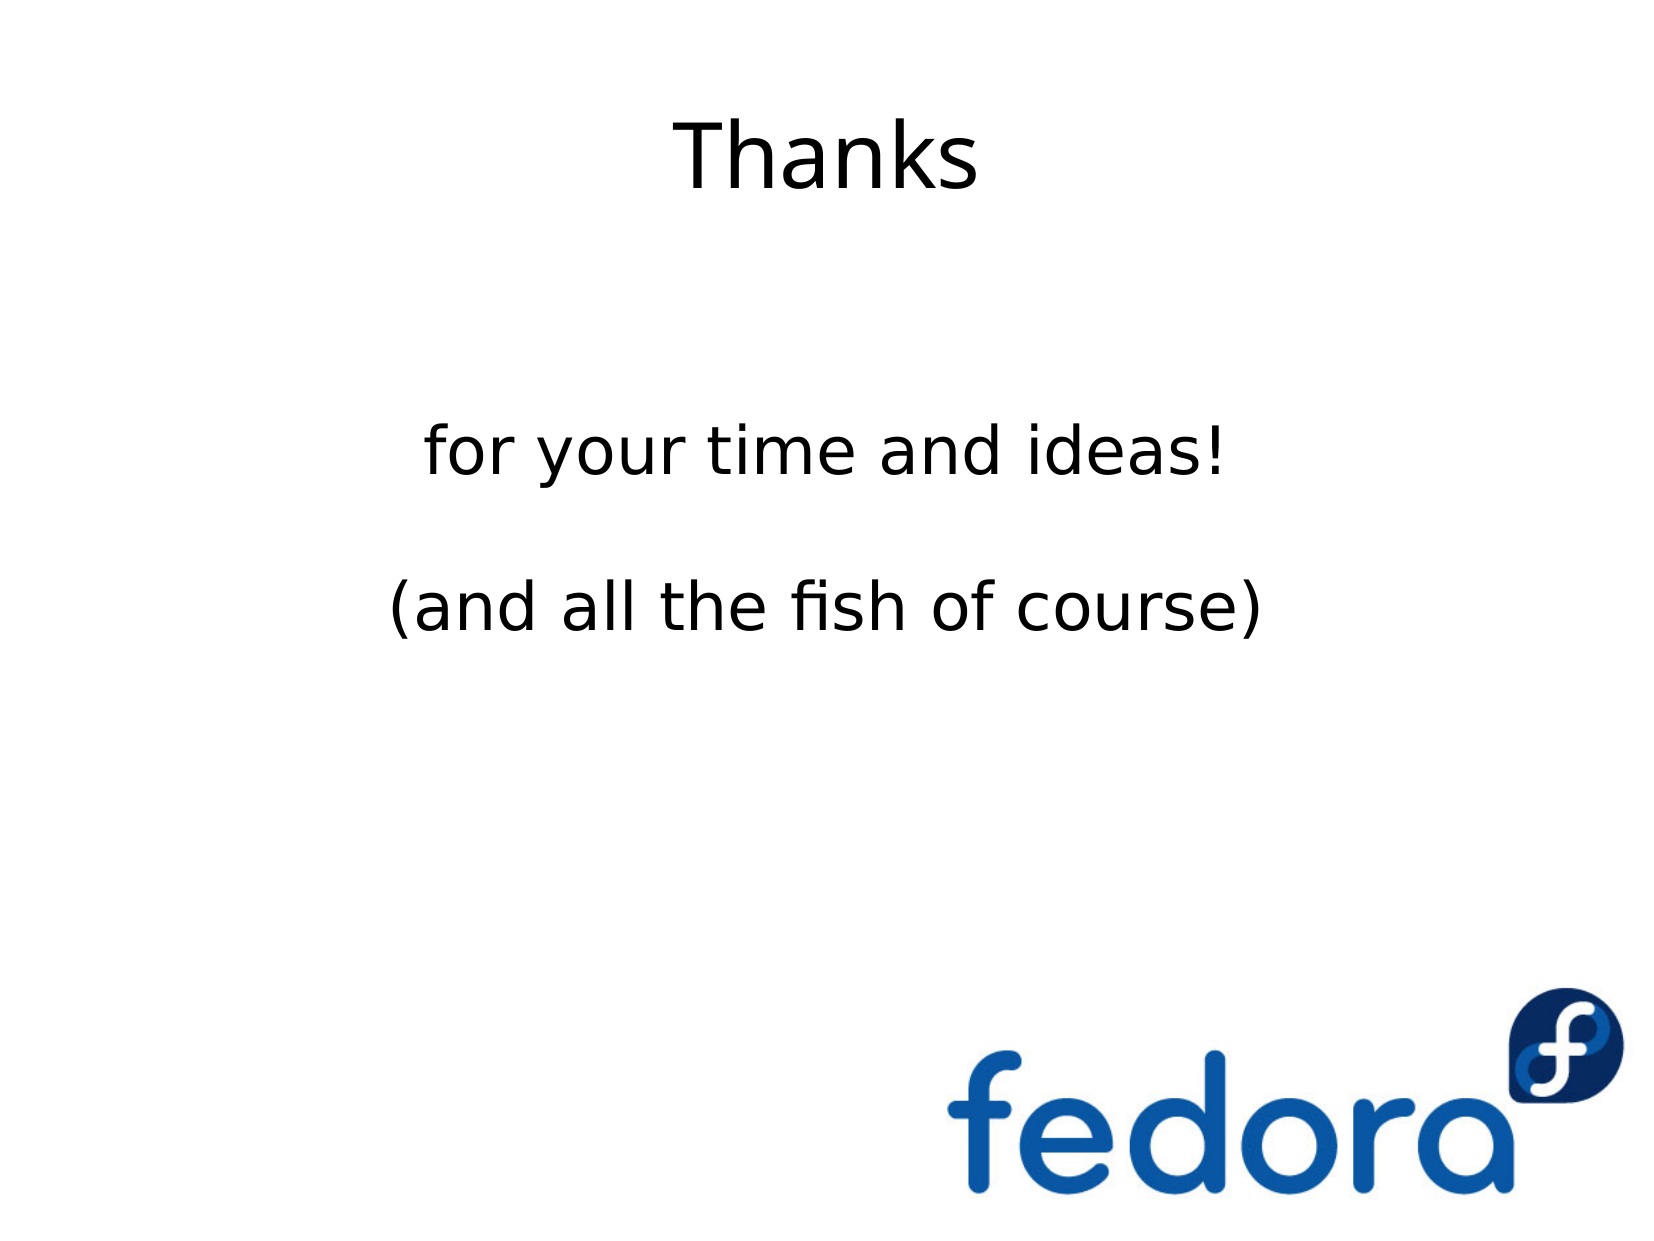

# for your time and ideas!
(and all the fish of course)
Thanks